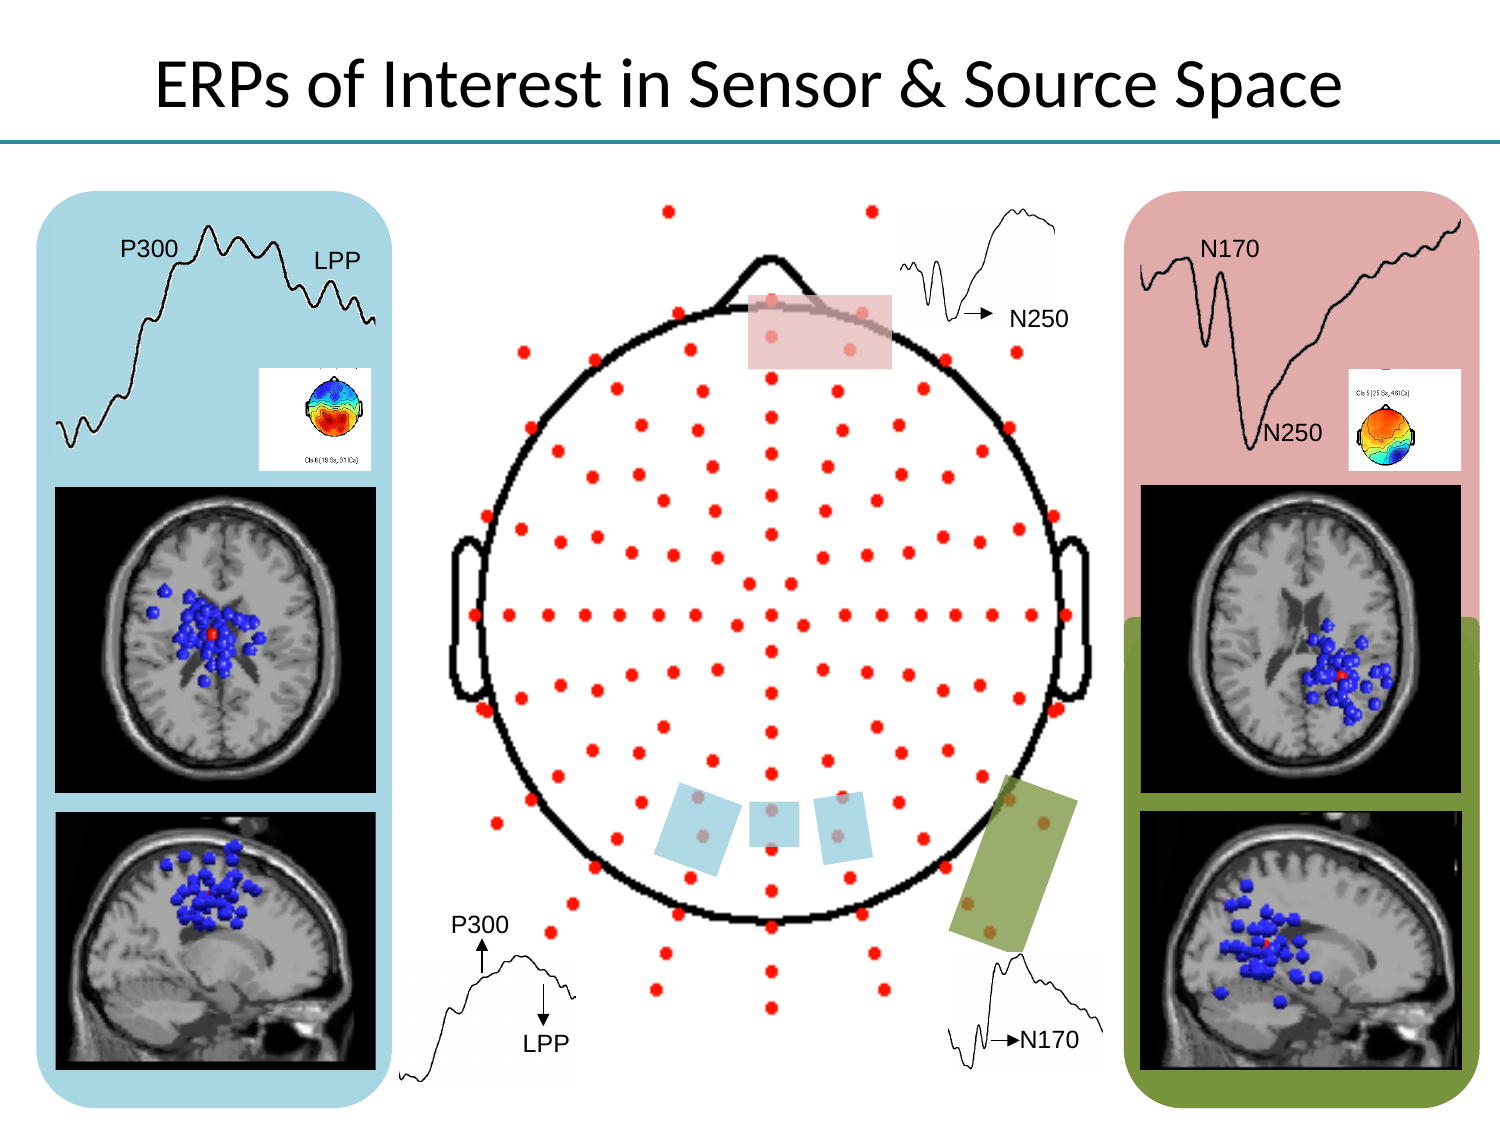

# ERPs of Interest in Sensor & Source Space
N250
N170
N250
P300
LPP
P300
LPP
N170